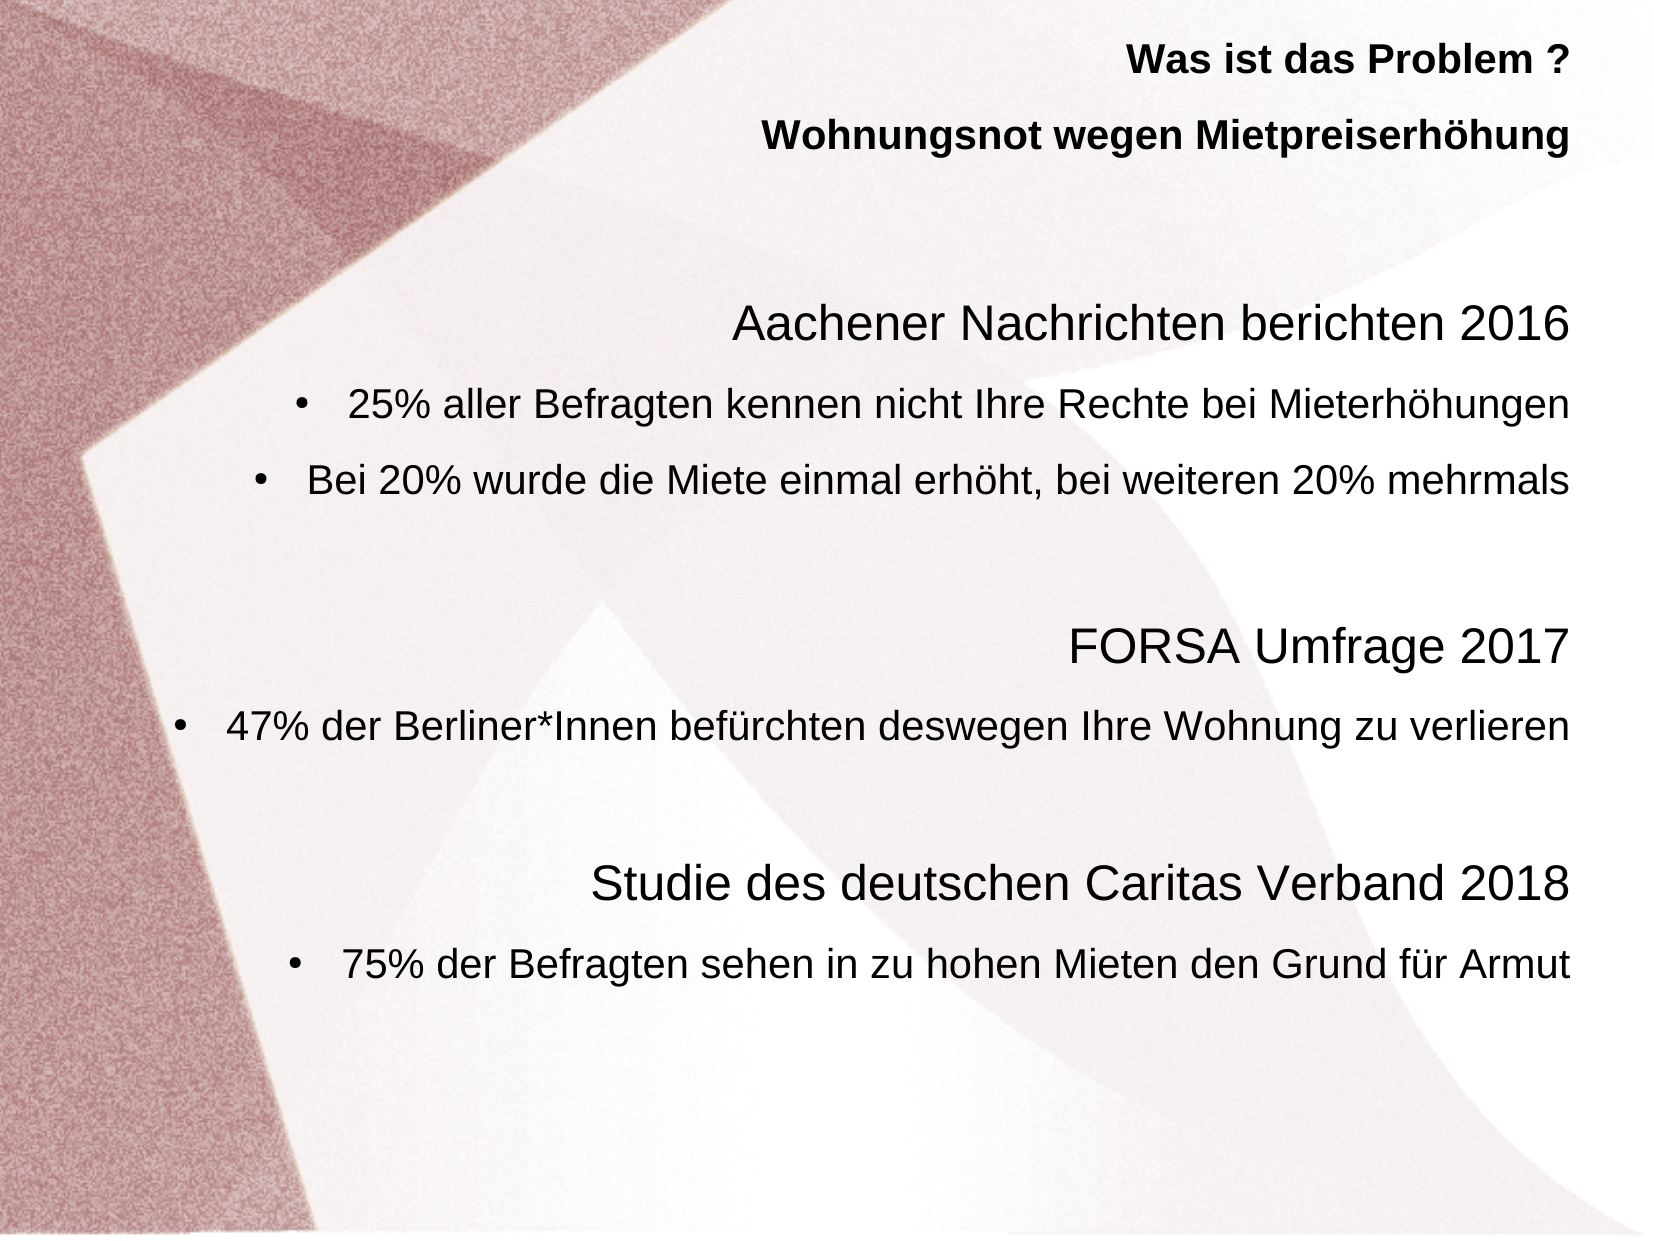

# Was ist das Problem ?
 Wohnungsnot wegen Mietpreiserhöhung
Aachener Nachrichten berichten 2016
25% aller Befragten kennen nicht Ihre Rechte bei Mieterhöhungen
Bei 20% wurde die Miete einmal erhöht, bei weiteren 20% mehrmals
FORSA Umfrage 2017
47% der Berliner*Innen befürchten deswegen Ihre Wohnung zu verlieren
Studie des deutschen Caritas Verband 2018
75% der Befragten sehen in zu hohen Mieten den Grund für Armut